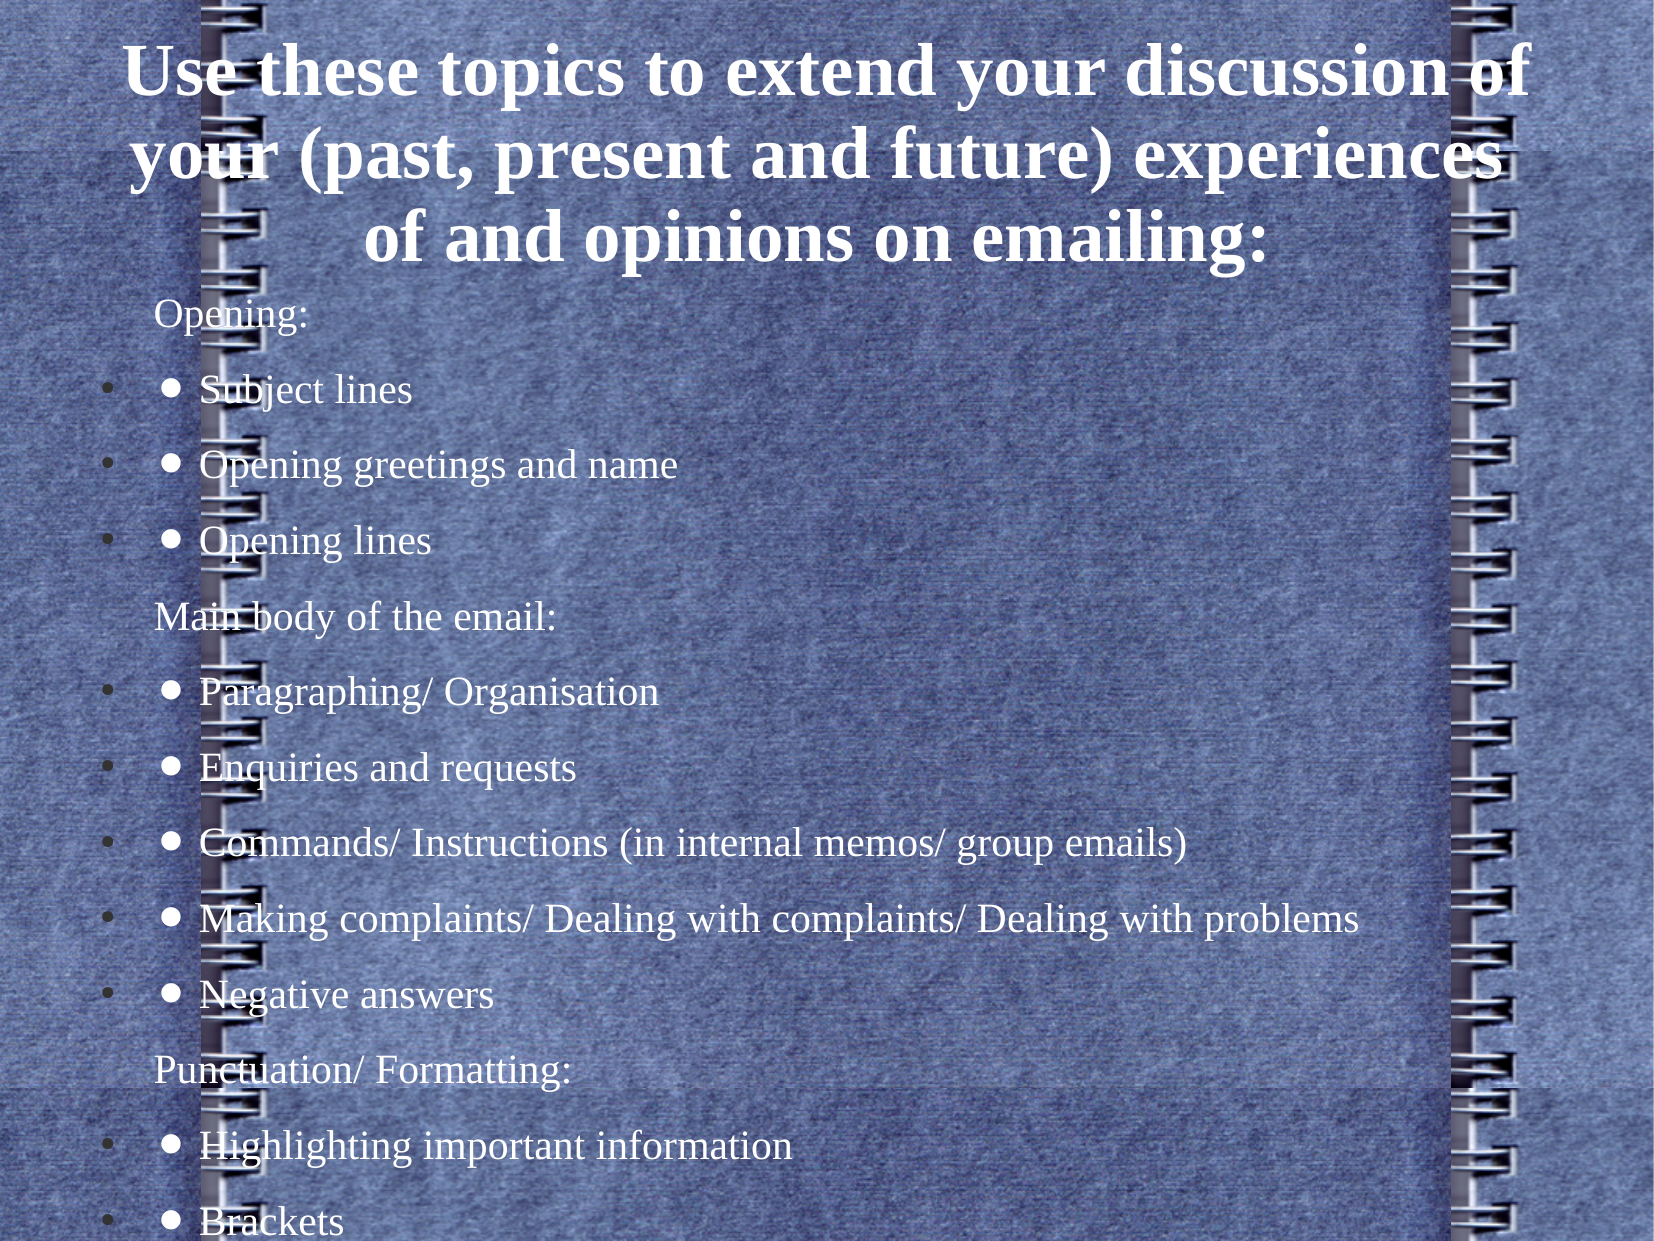

# Use these topics to extend your discussion of your (past, present and future) experiences of and opinions on emailing:
Opening:
⚫ Subject lines
⚫ Opening greetings and name
⚫ Opening lines
Main body of the email:
⚫ Paragraphing/ Organisation
⚫ Enquiries and requests
⚫ Commands/ Instructions (in internal memos/ group emails)
⚫ Making complaints/ Dealing with complaints/ Dealing with problems
⚫ Negative answers
Punctuation/ Formatting:
⚫ Highlighting important information
⚫ Brackets